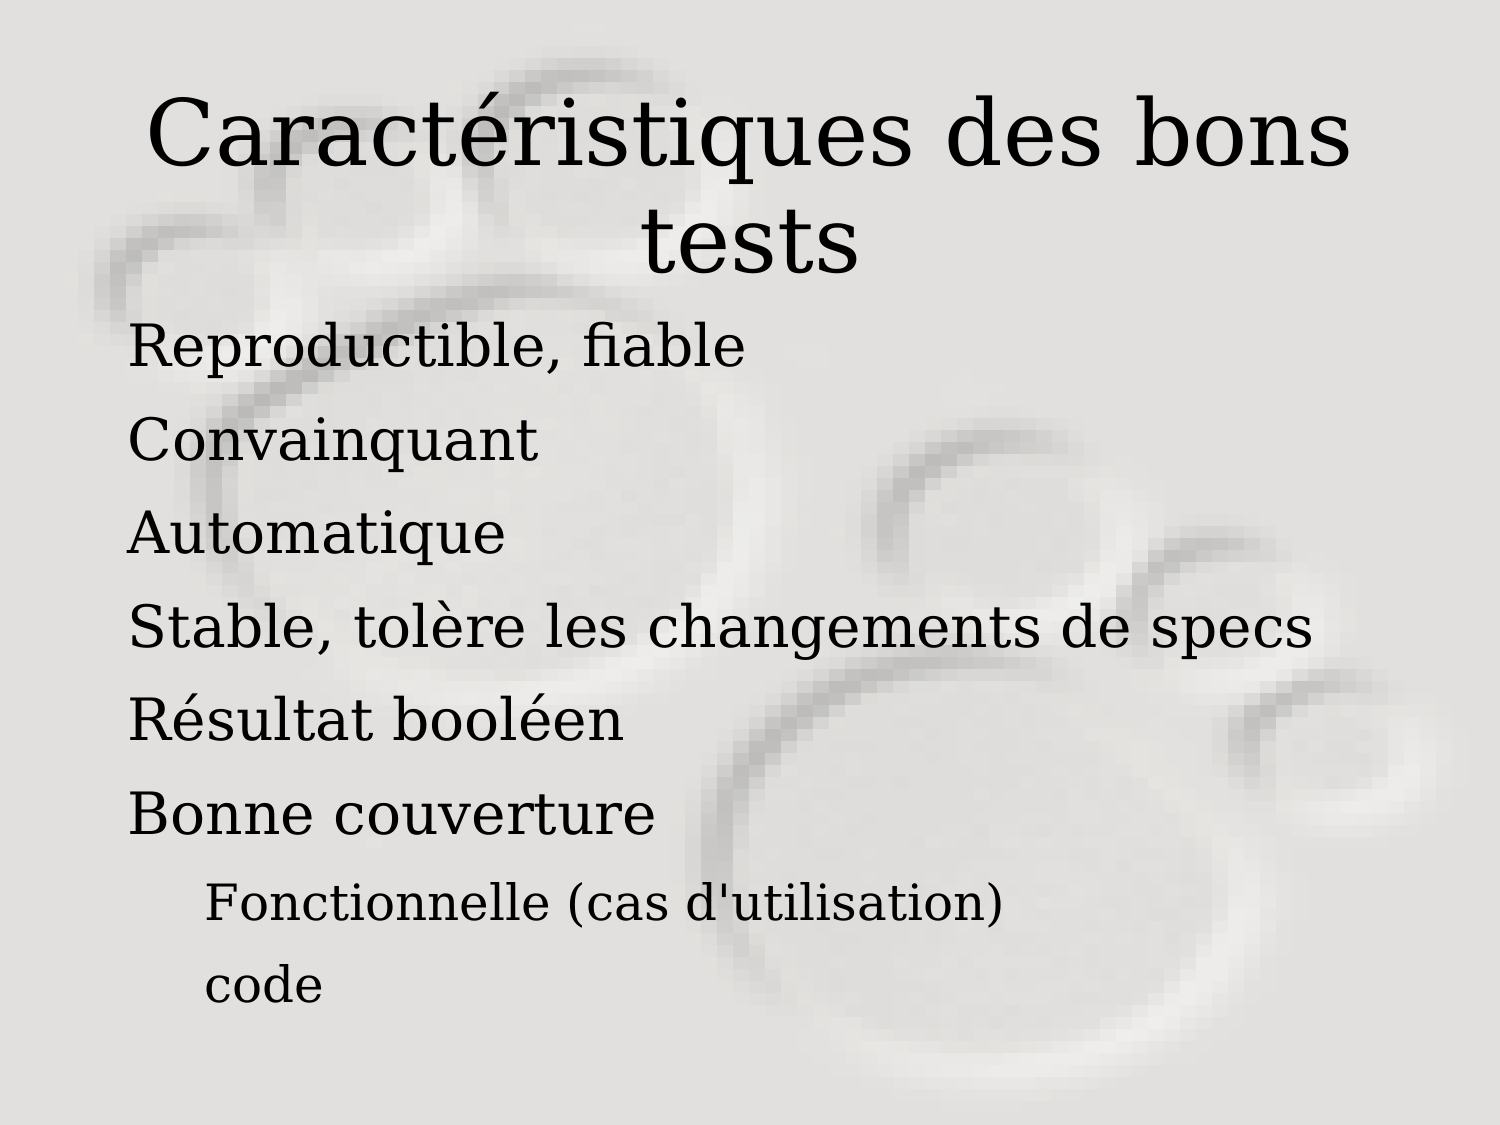

# Caractéristiques des bons tests
Reproductible, fiable
Convainquant
Automatique
Stable, tolère les changements de specs
Résultat booléen
Bonne couverture
Fonctionnelle (cas d'utilisation)
code